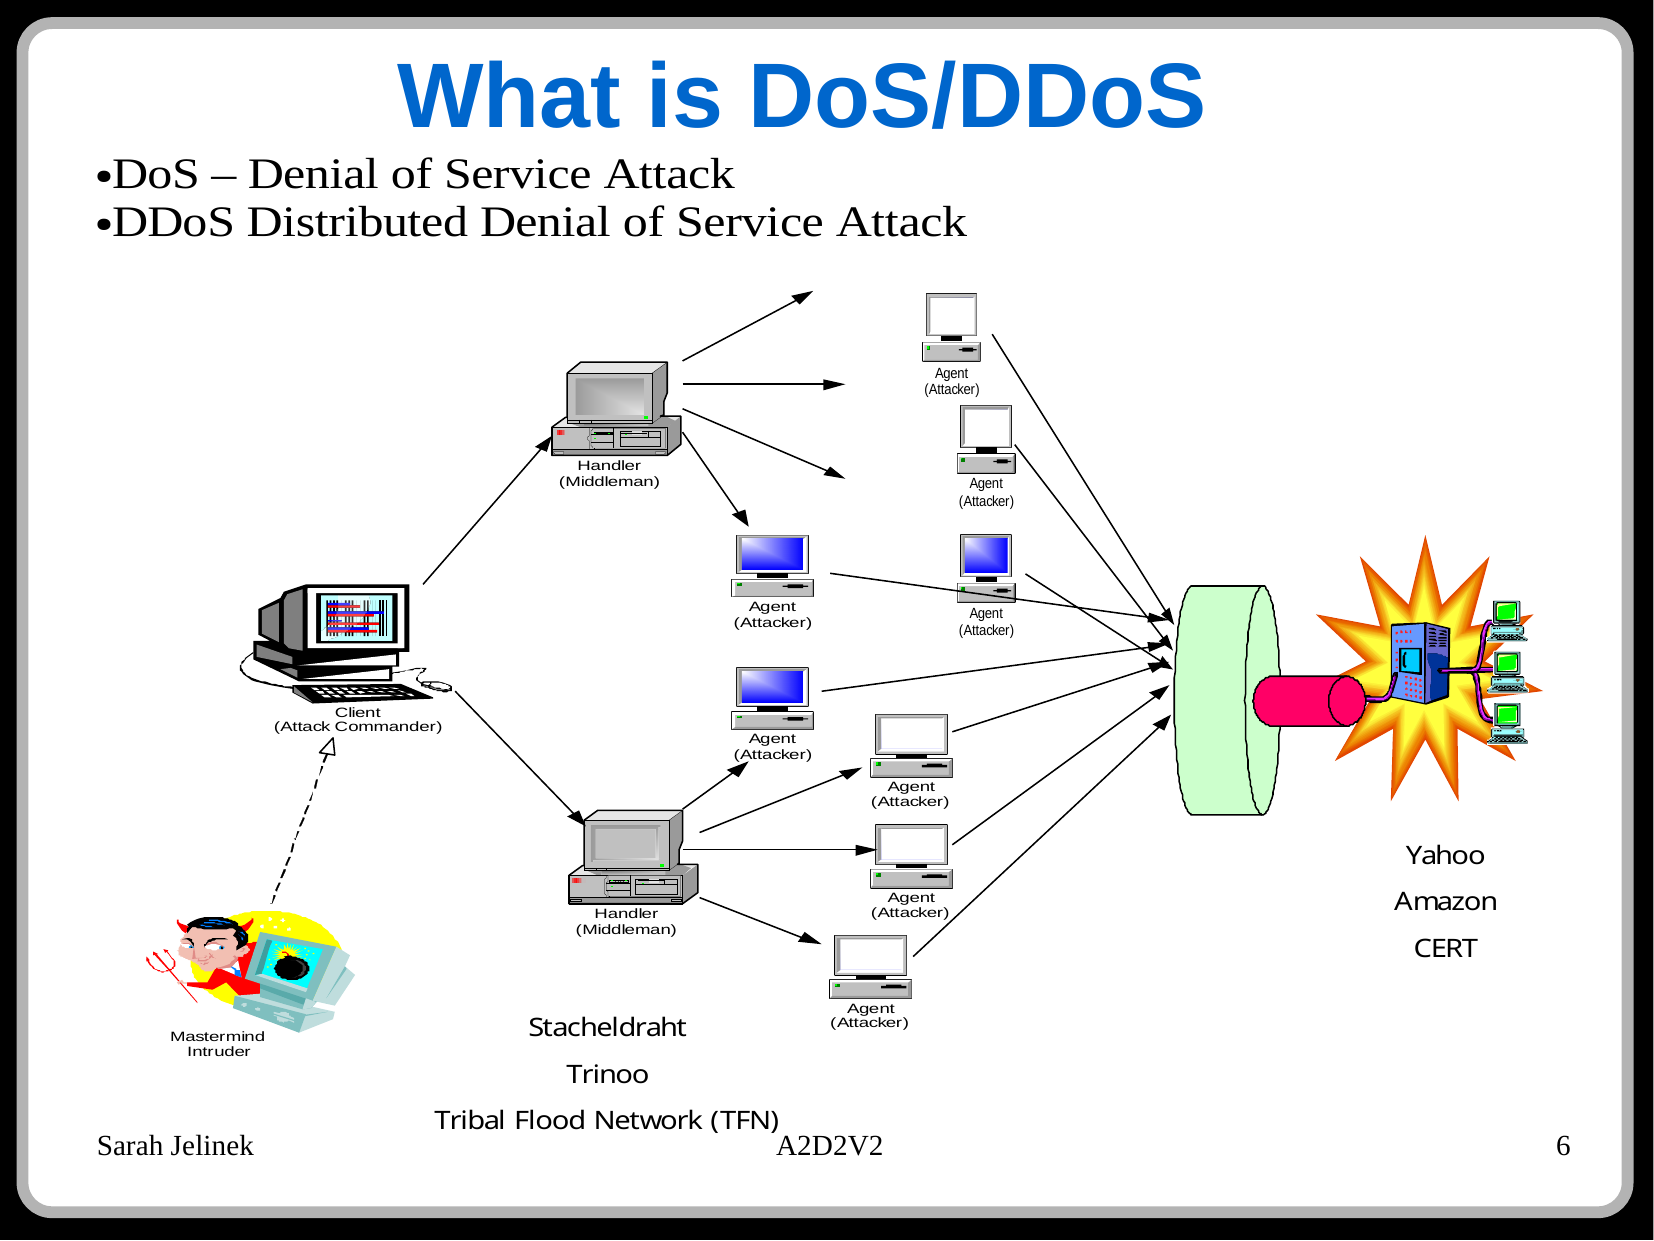

# What is DoS/DDoS
Sarah Jelinek A2D2V2
6